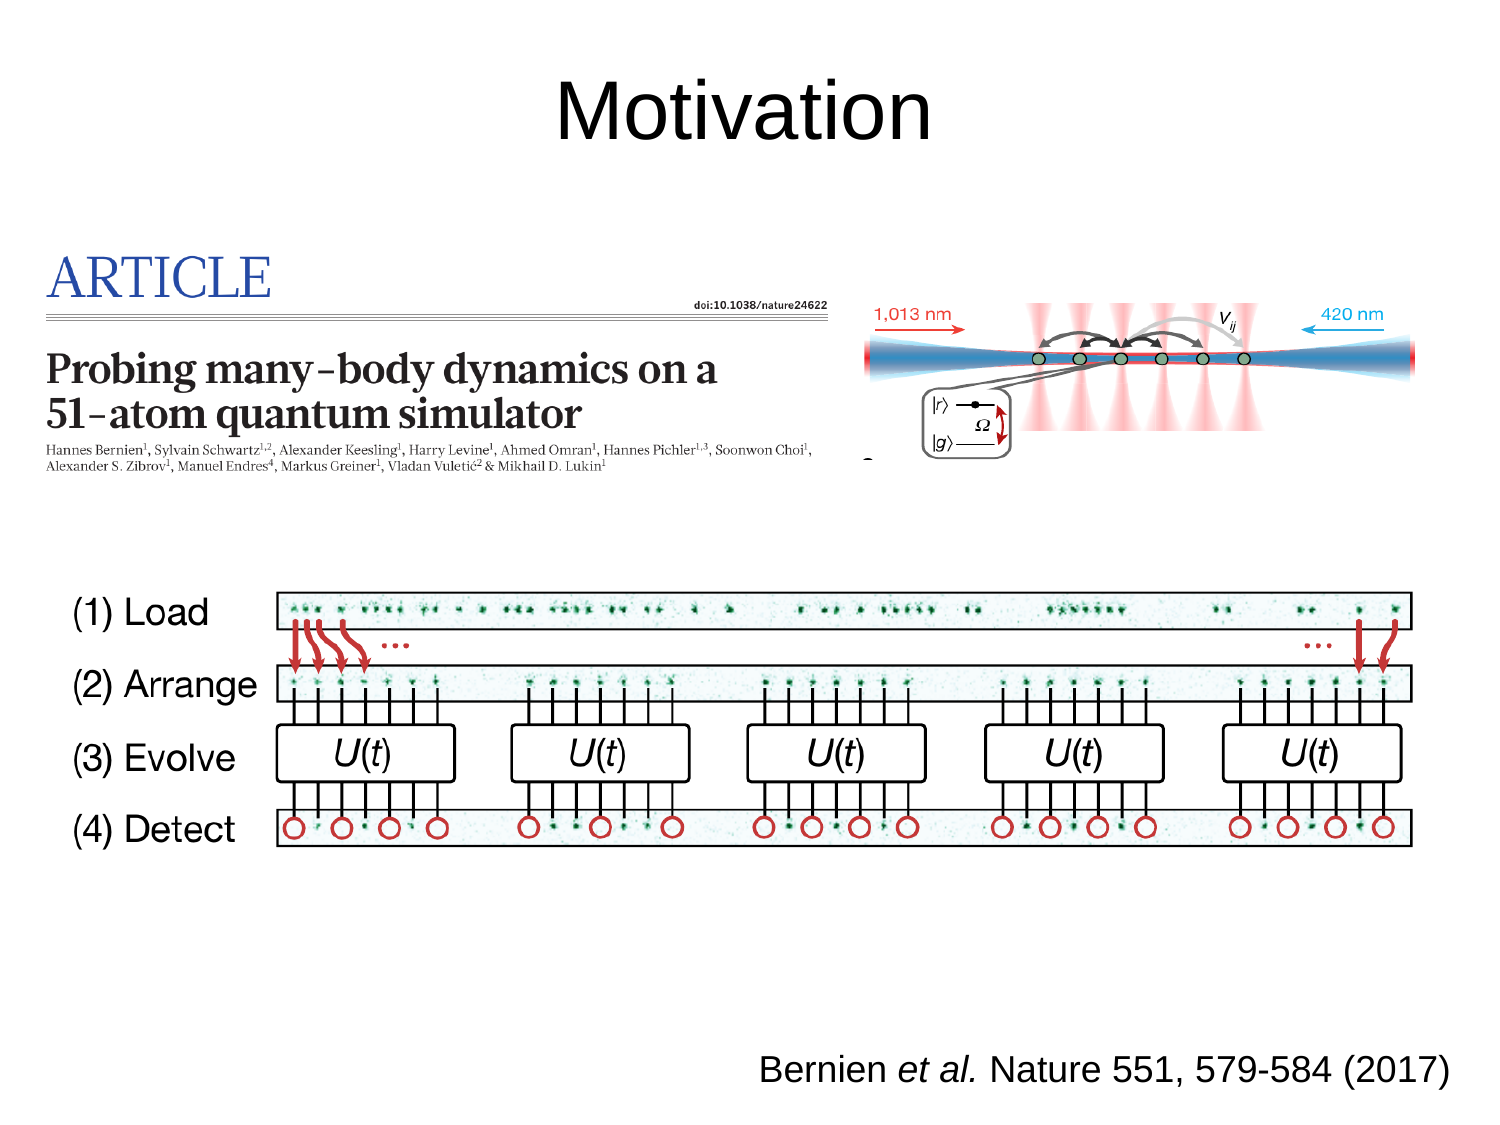

Motivation
Bernien et al. Nature 551, 579-584 (2017)